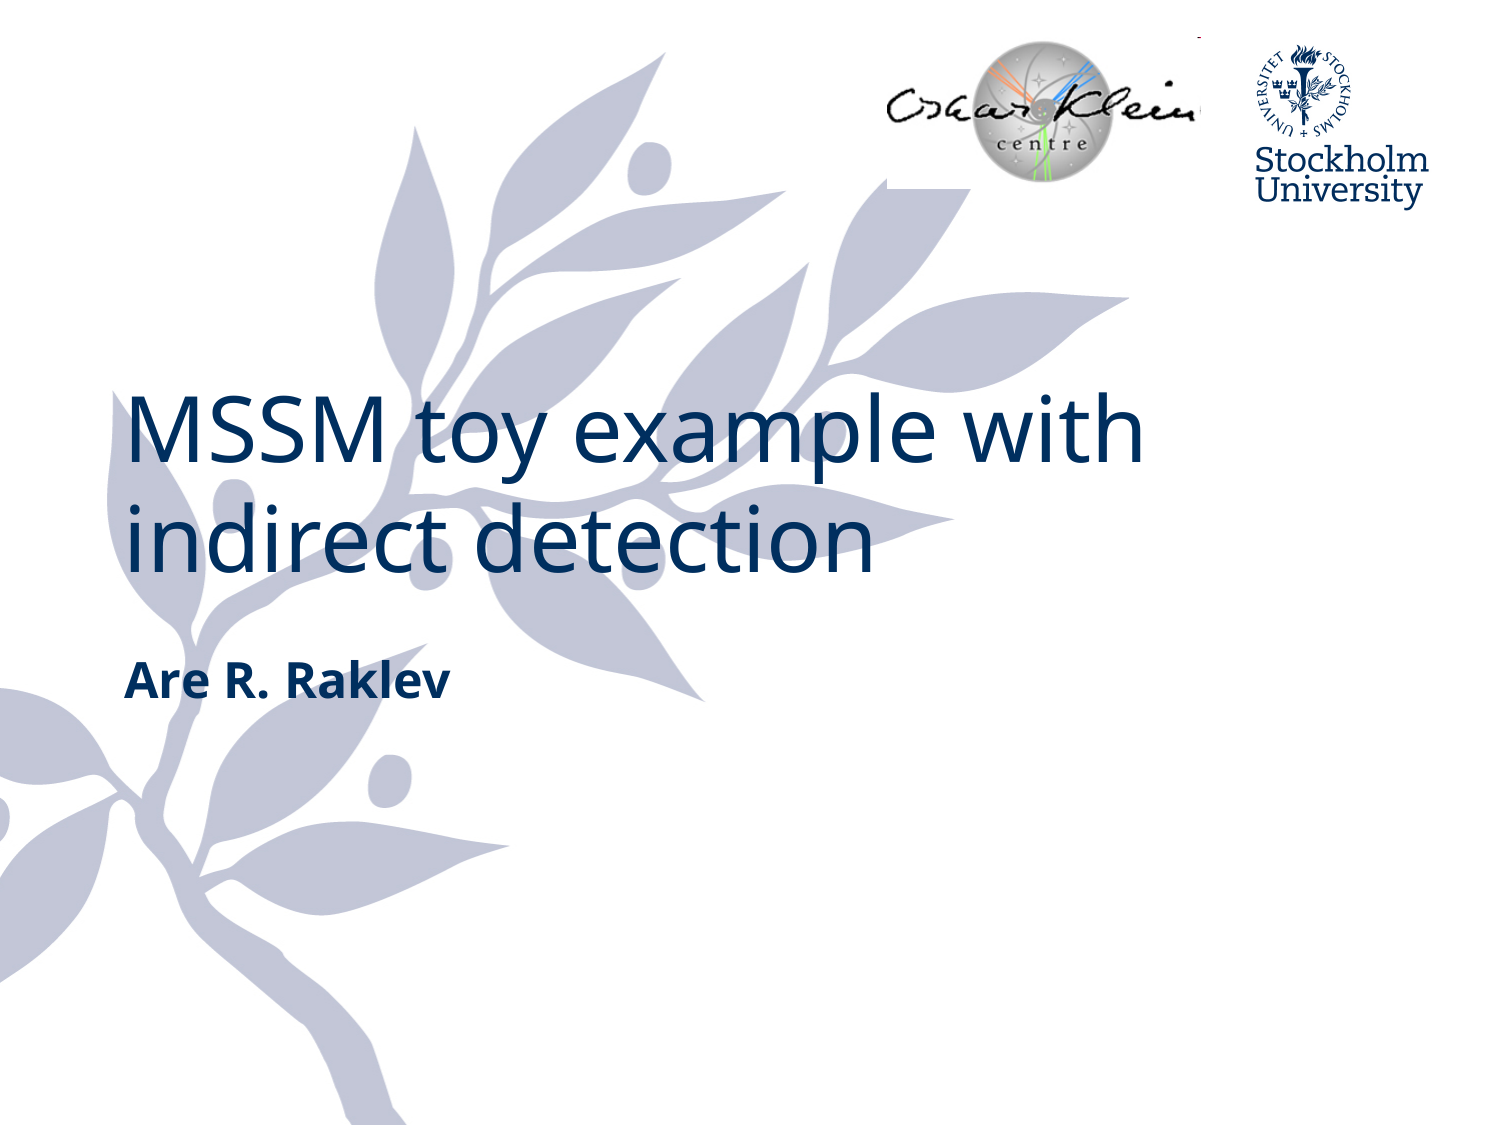

# MSSM toy example with indirect detection
Are R. Raklev